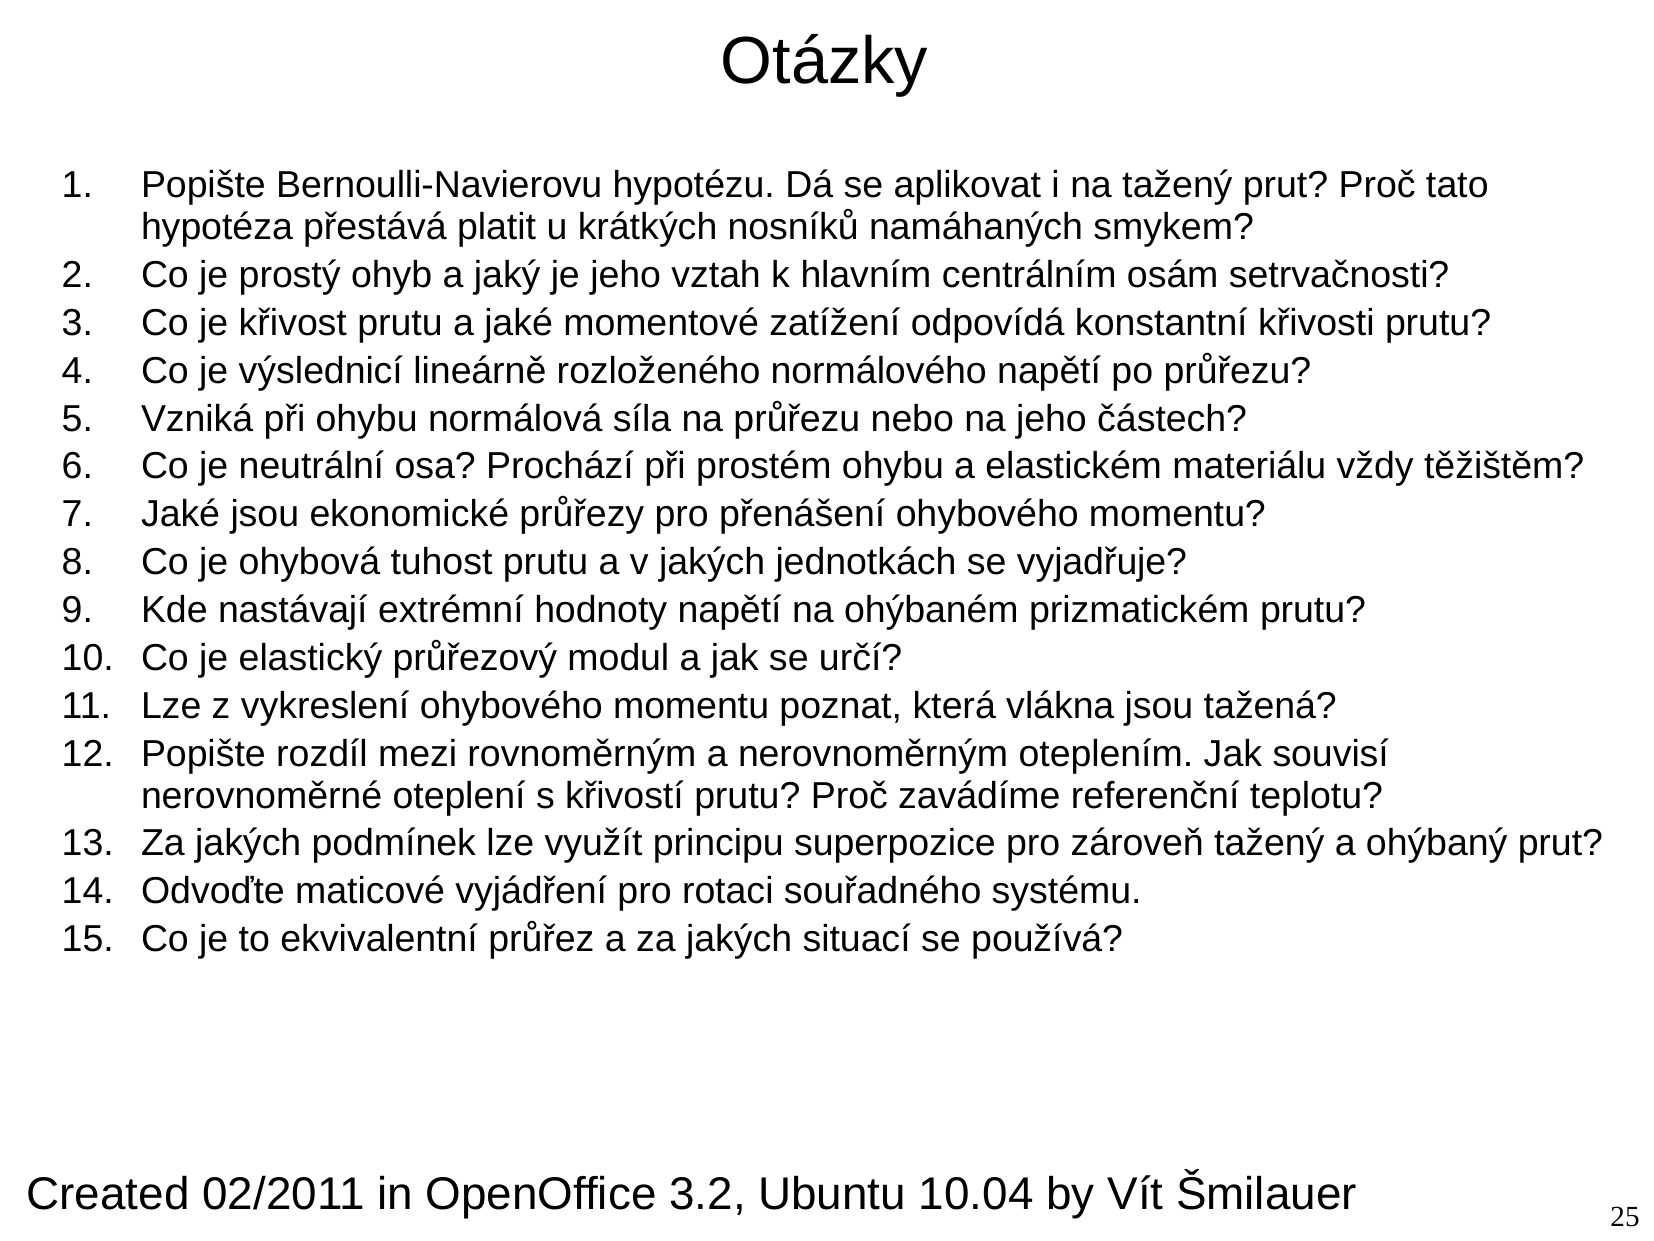

# Otázky
Popište Bernoulli-Navierovu hypotézu. Dá se aplikovat i na tažený prut? Proč tato hypotéza přestává platit u krátkých nosníků namáhaných smykem?
Co je prostý ohyb a jaký je jeho vztah k hlavním centrálním osám setrvačnosti?
Co je křivost prutu a jaké momentové zatížení odpovídá konstantní křivosti prutu?
Co je výslednicí lineárně rozloženého normálového napětí po průřezu?
Vzniká při ohybu normálová síla na průřezu nebo na jeho částech?
Co je neutrální osa? Prochází při prostém ohybu a elastickém materiálu vždy těžištěm?
Jaké jsou ekonomické průřezy pro přenášení ohybového momentu?
Co je ohybová tuhost prutu a v jakých jednotkách se vyjadřuje?
Kde nastávají extrémní hodnoty napětí na ohýbaném prizmatickém prutu?
Co je elastický průřezový modul a jak se určí?
Lze z vykreslení ohybového momentu poznat, která vlákna jsou tažená?
Popište rozdíl mezi rovnoměrným a nerovnoměrným oteplením. Jak souvisí nerovnoměrné oteplení s křivostí prutu? Proč zavádíme referenční teplotu?
Za jakých podmínek lze využít principu superpozice pro zároveň tažený a ohýbaný prut?
Odvoďte maticové vyjádření pro rotaci souřadného systému.
Co je to ekvivalentní průřez a za jakých situací se používá?
Created 02/2011 in OpenOffice 3.2, Ubuntu 10.04 by Vít Šmilauer
25